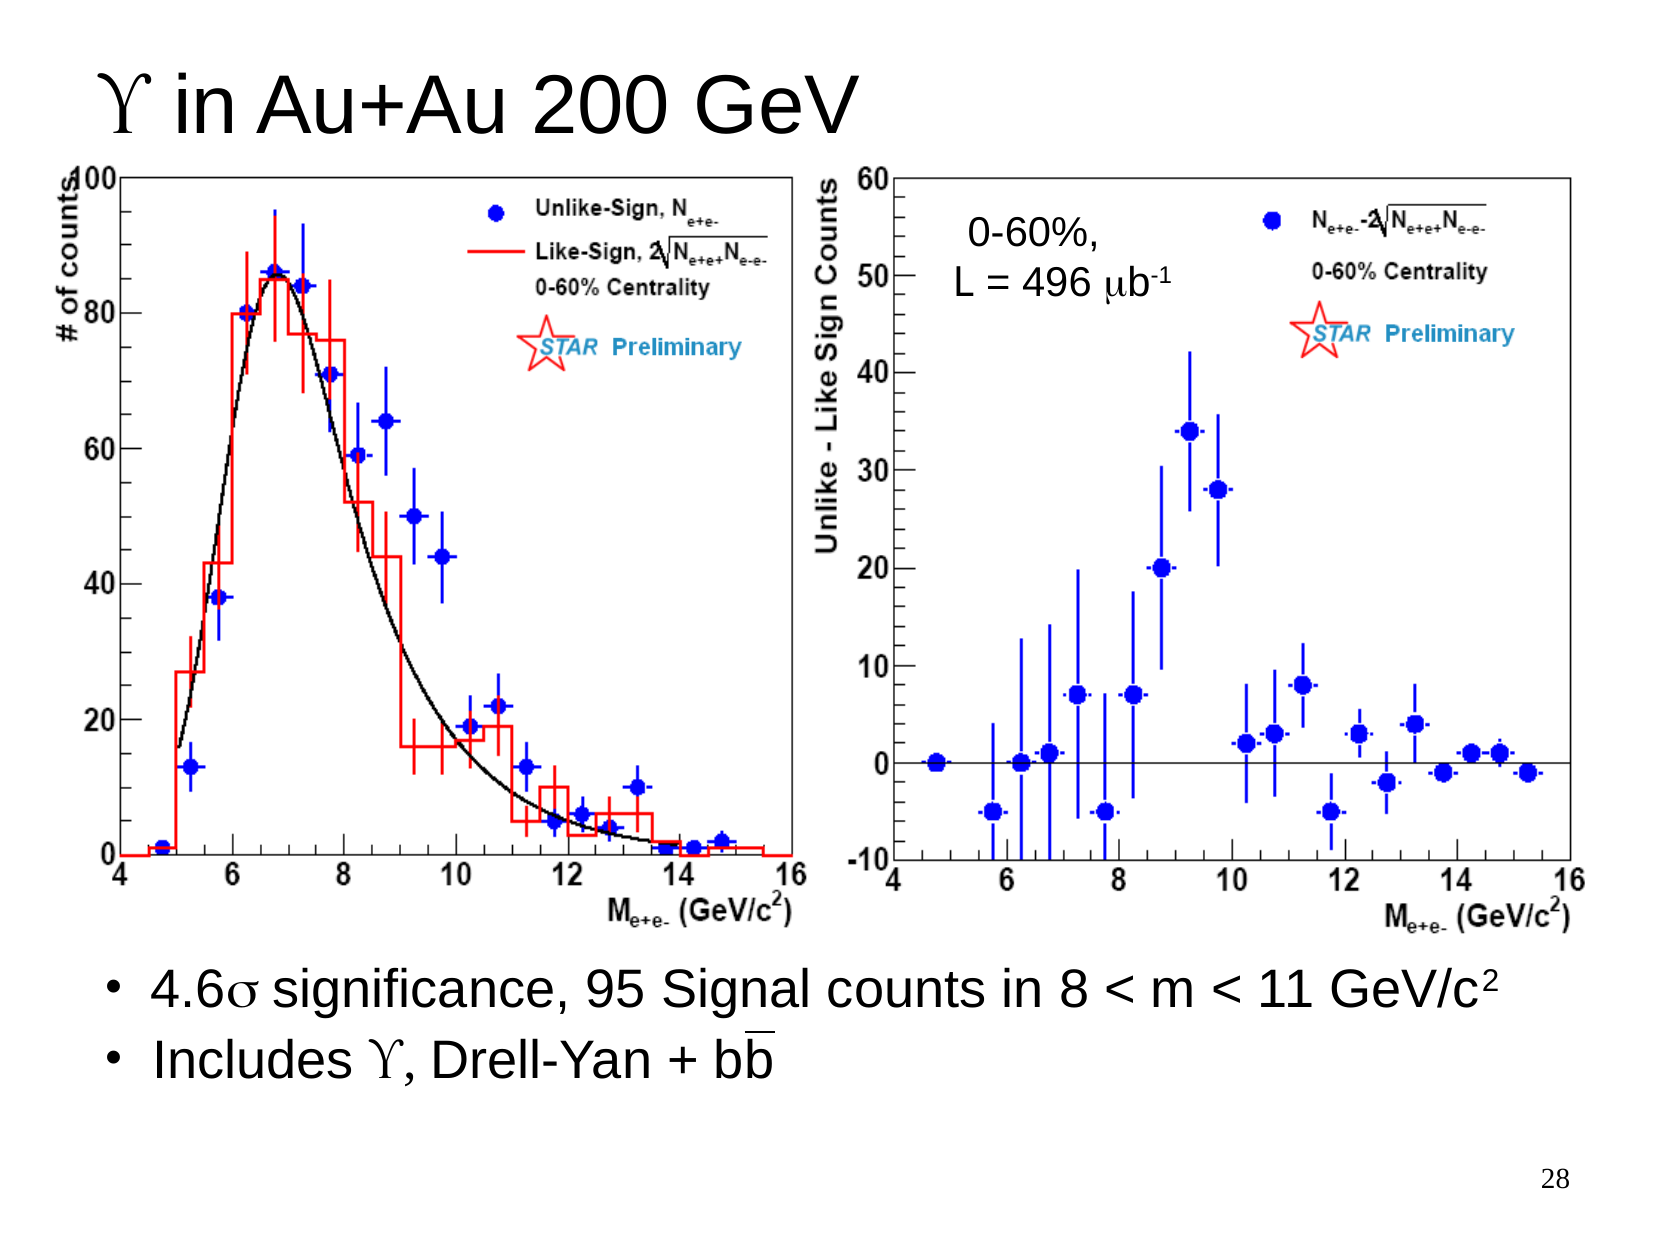

#  in Au+Au 200 GeV
0-60%,
L = 496 b-1
 4.6 significance, 95 Signal counts in 8 < m < 11 GeV/c2
 Includes , Drell-Yan + bb
28